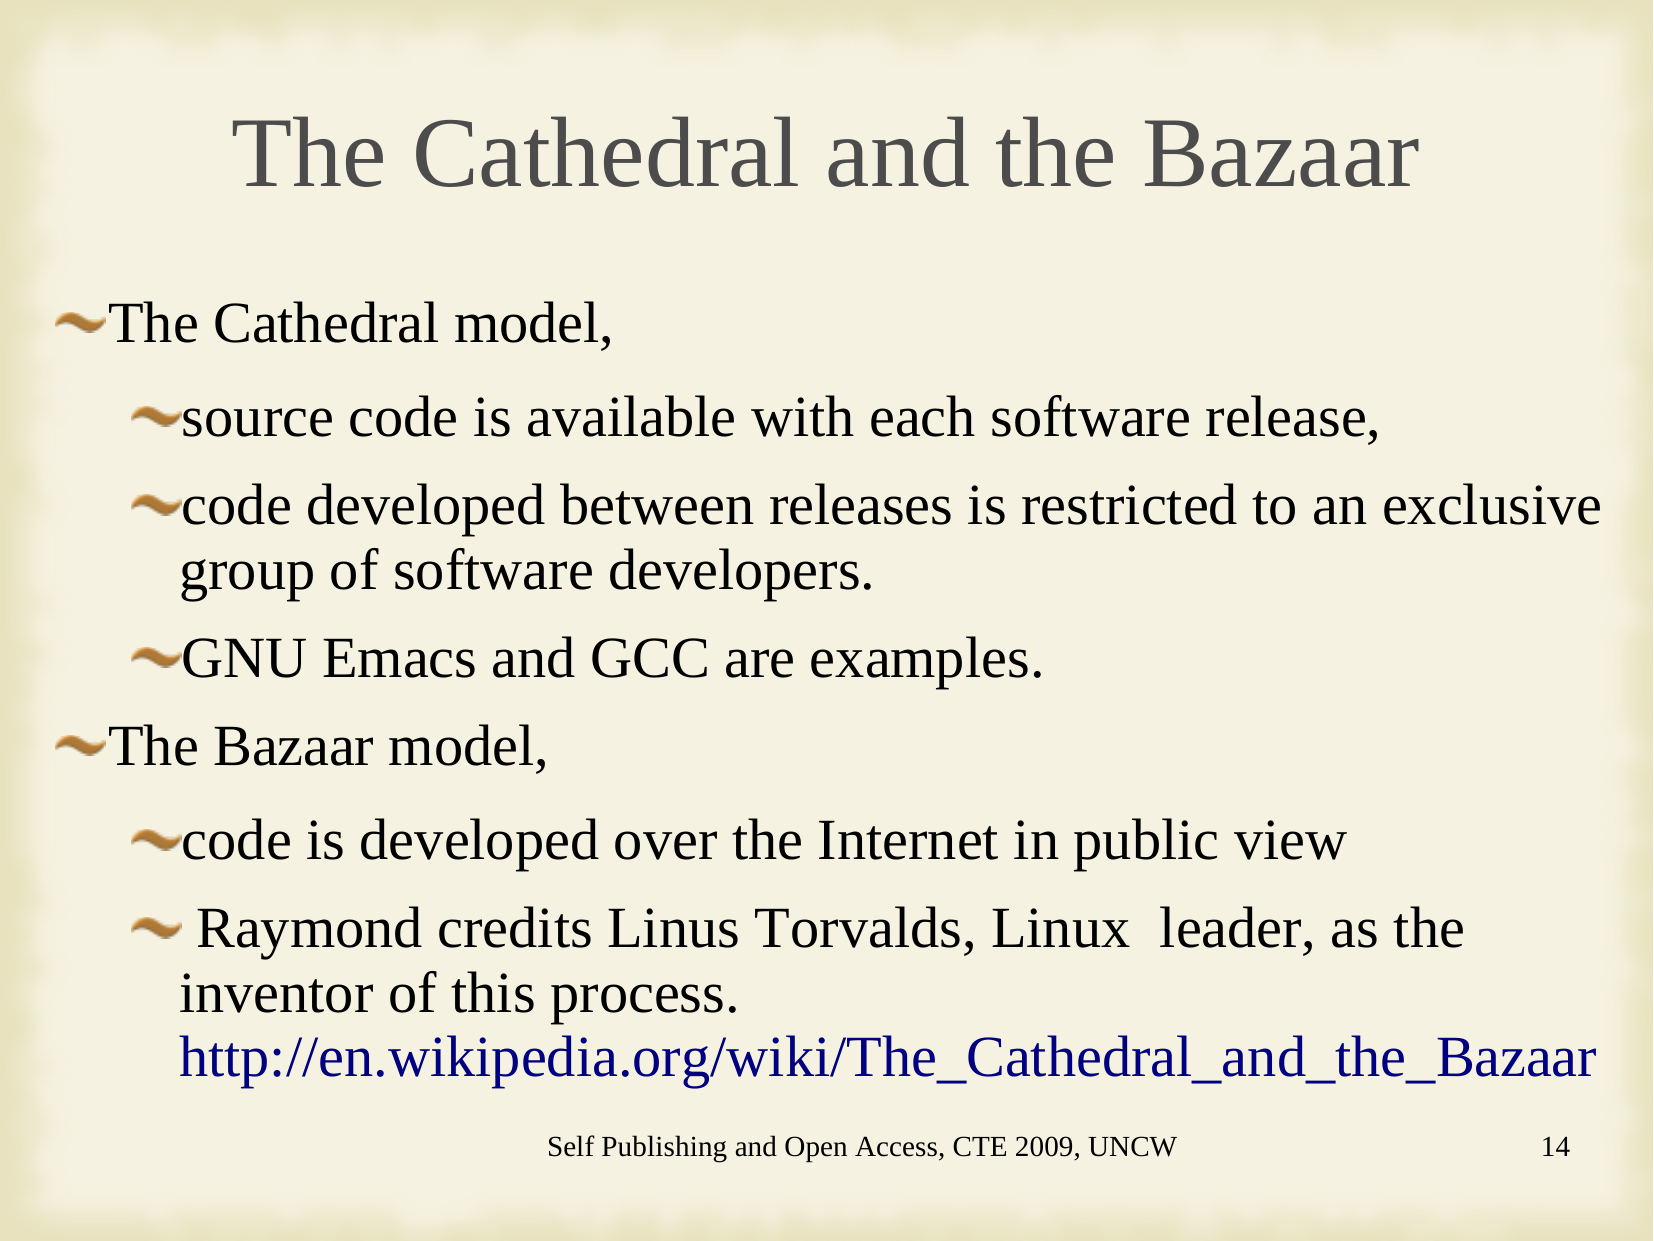

# The Cathedral and the Bazaar
The Cathedral model,
source code is available with each software release,
code developed between releases is restricted to an exclusive group of software developers.
GNU Emacs and GCC are examples.
The Bazaar model,
code is developed over the Internet in public view
 Raymond credits Linus Torvalds, Linux leader, as the inventor of this process.
http://en.wikipedia.org/wiki/The_Cathedral_and_the_Bazaar
Self Publishing and Open Access, CTE 2009, UNCW
14